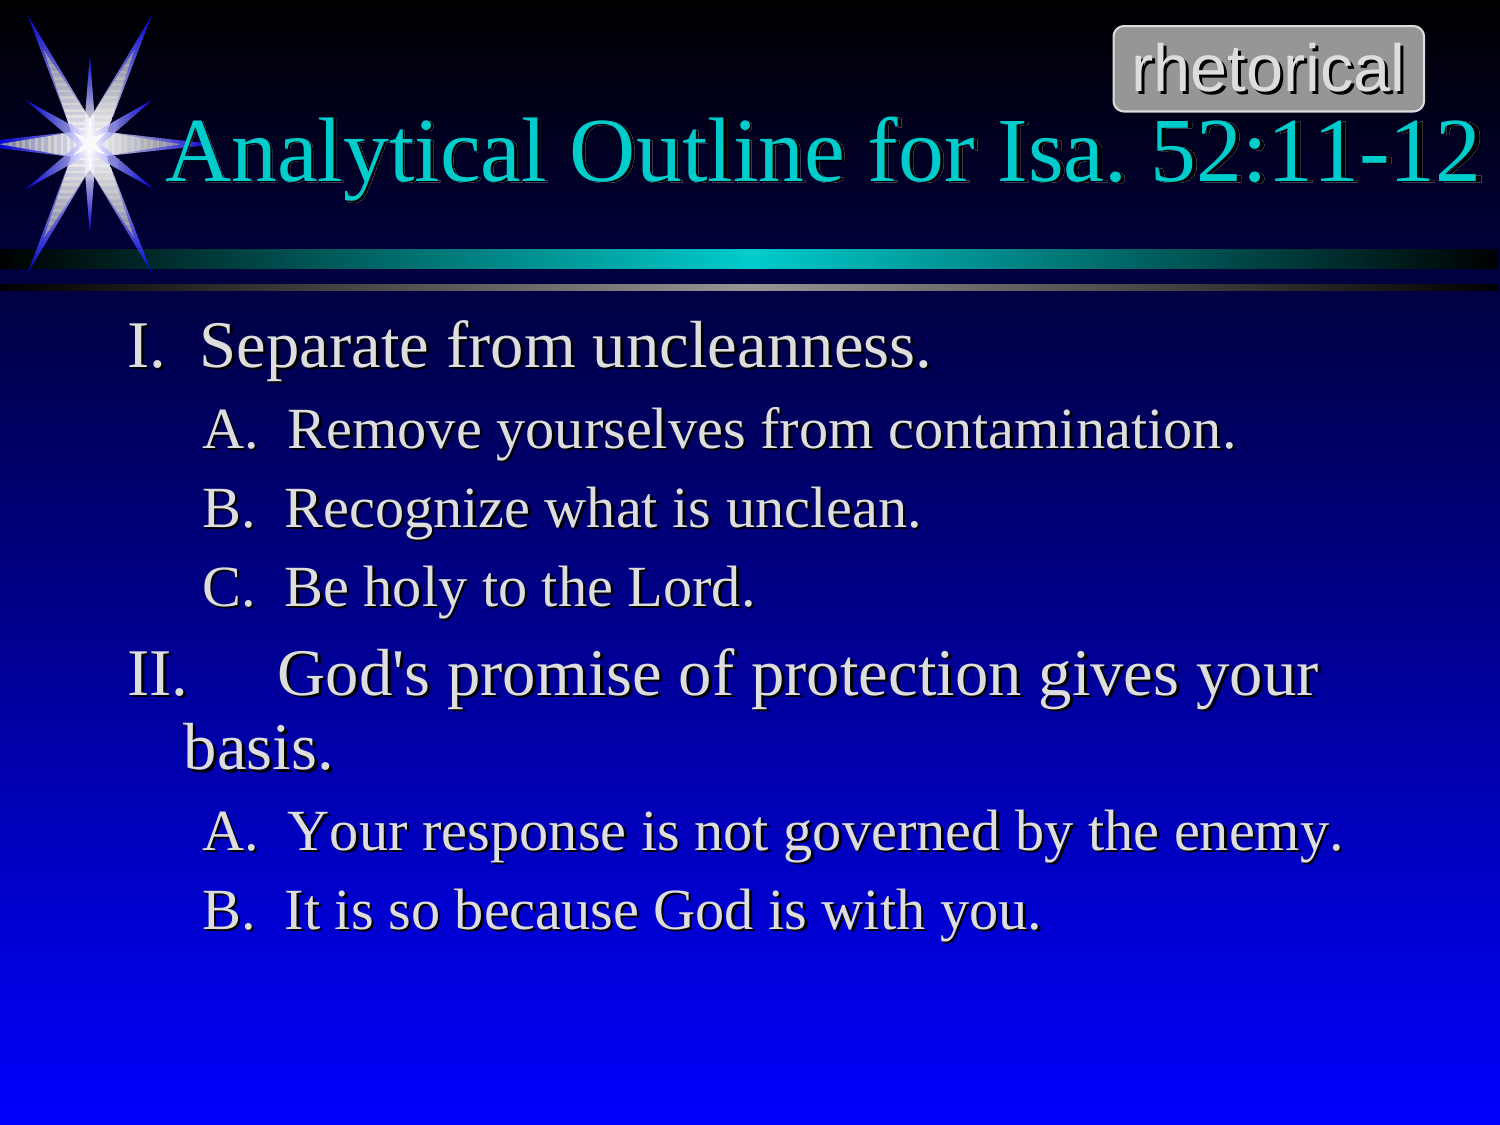

rhetorical
# Analytical Outline for Isa. 52:11-12
I. Separate from uncleanness.
A. Remove yourselves from contamination.
B. Recognize what is unclean.
C. Be holy to the Lord.
II.	God's promise of protection gives your basis.
A. Your response is not governed by the enemy.
B. It is so because God is with you.